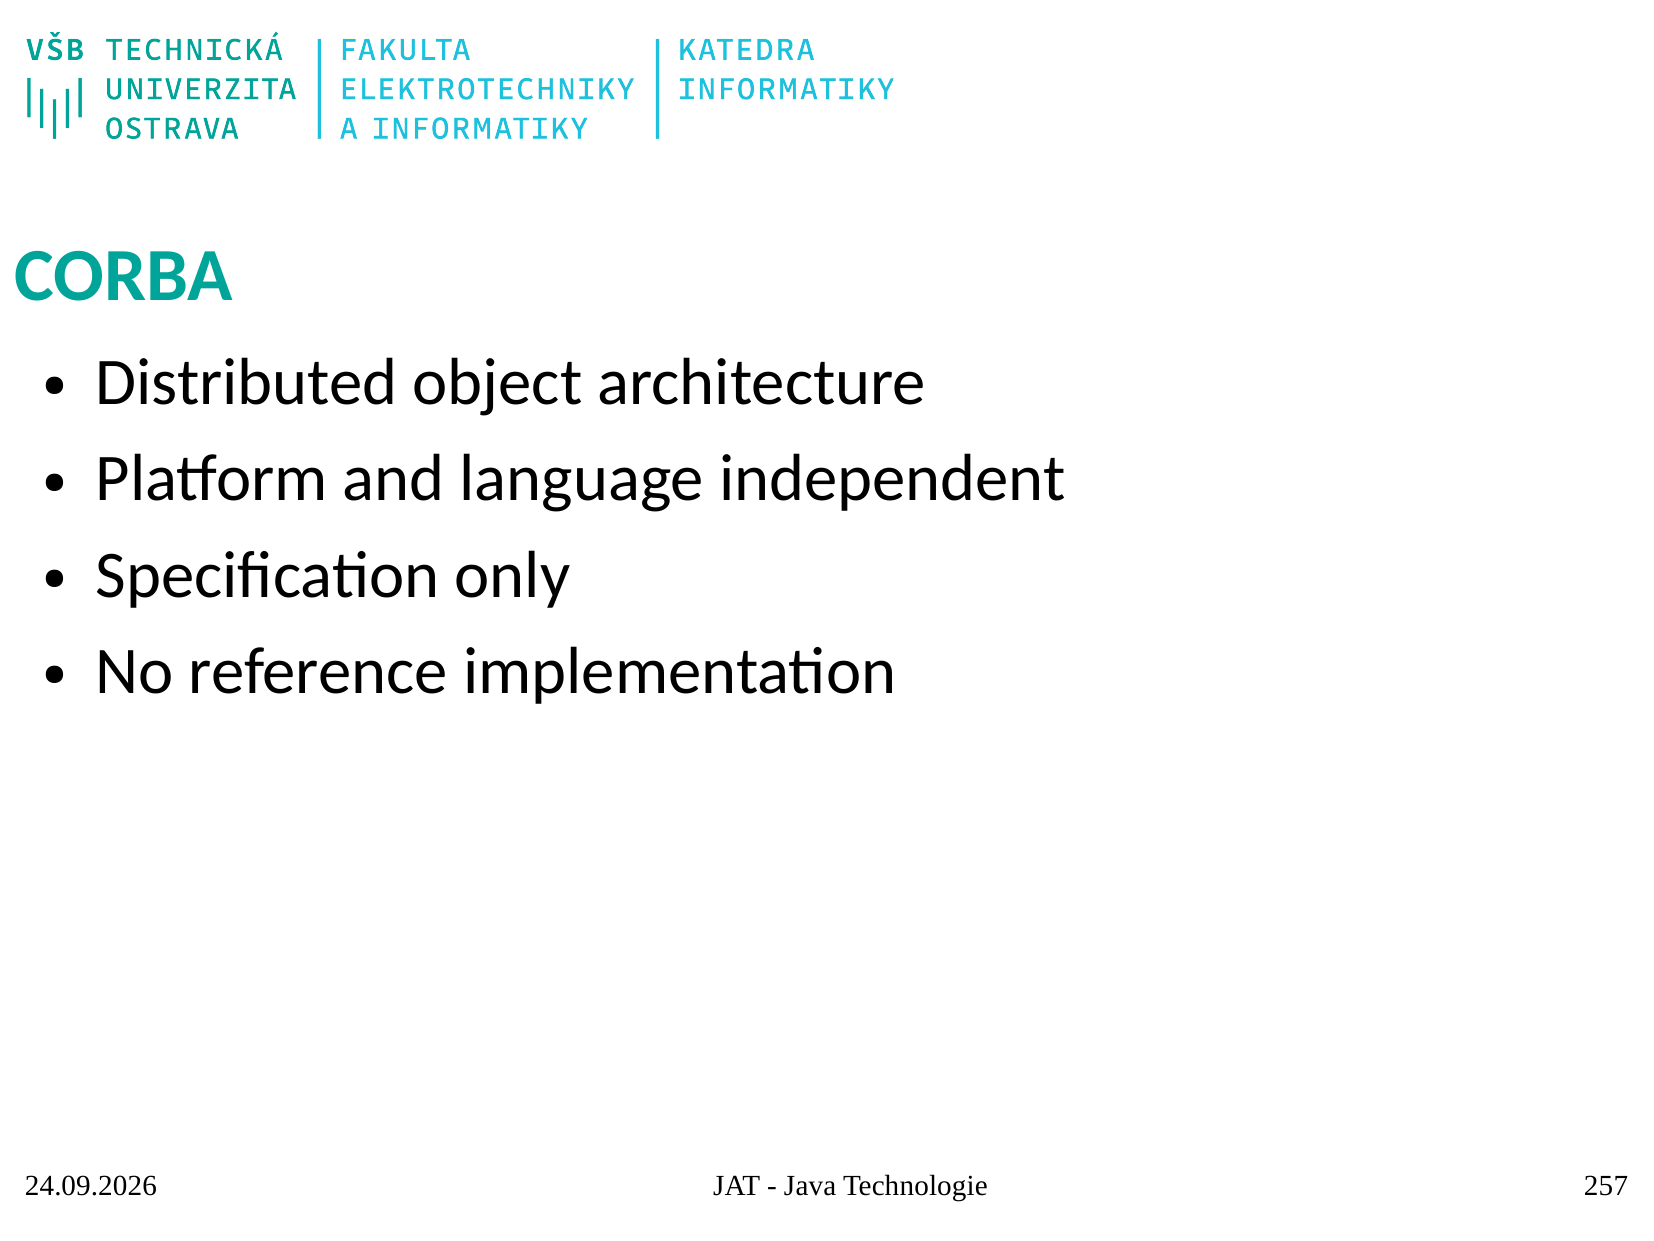

CORBA
# Distributed object architecture
Platform and language independent
Specification only
No reference implementation
JAT - Java Technologie
257